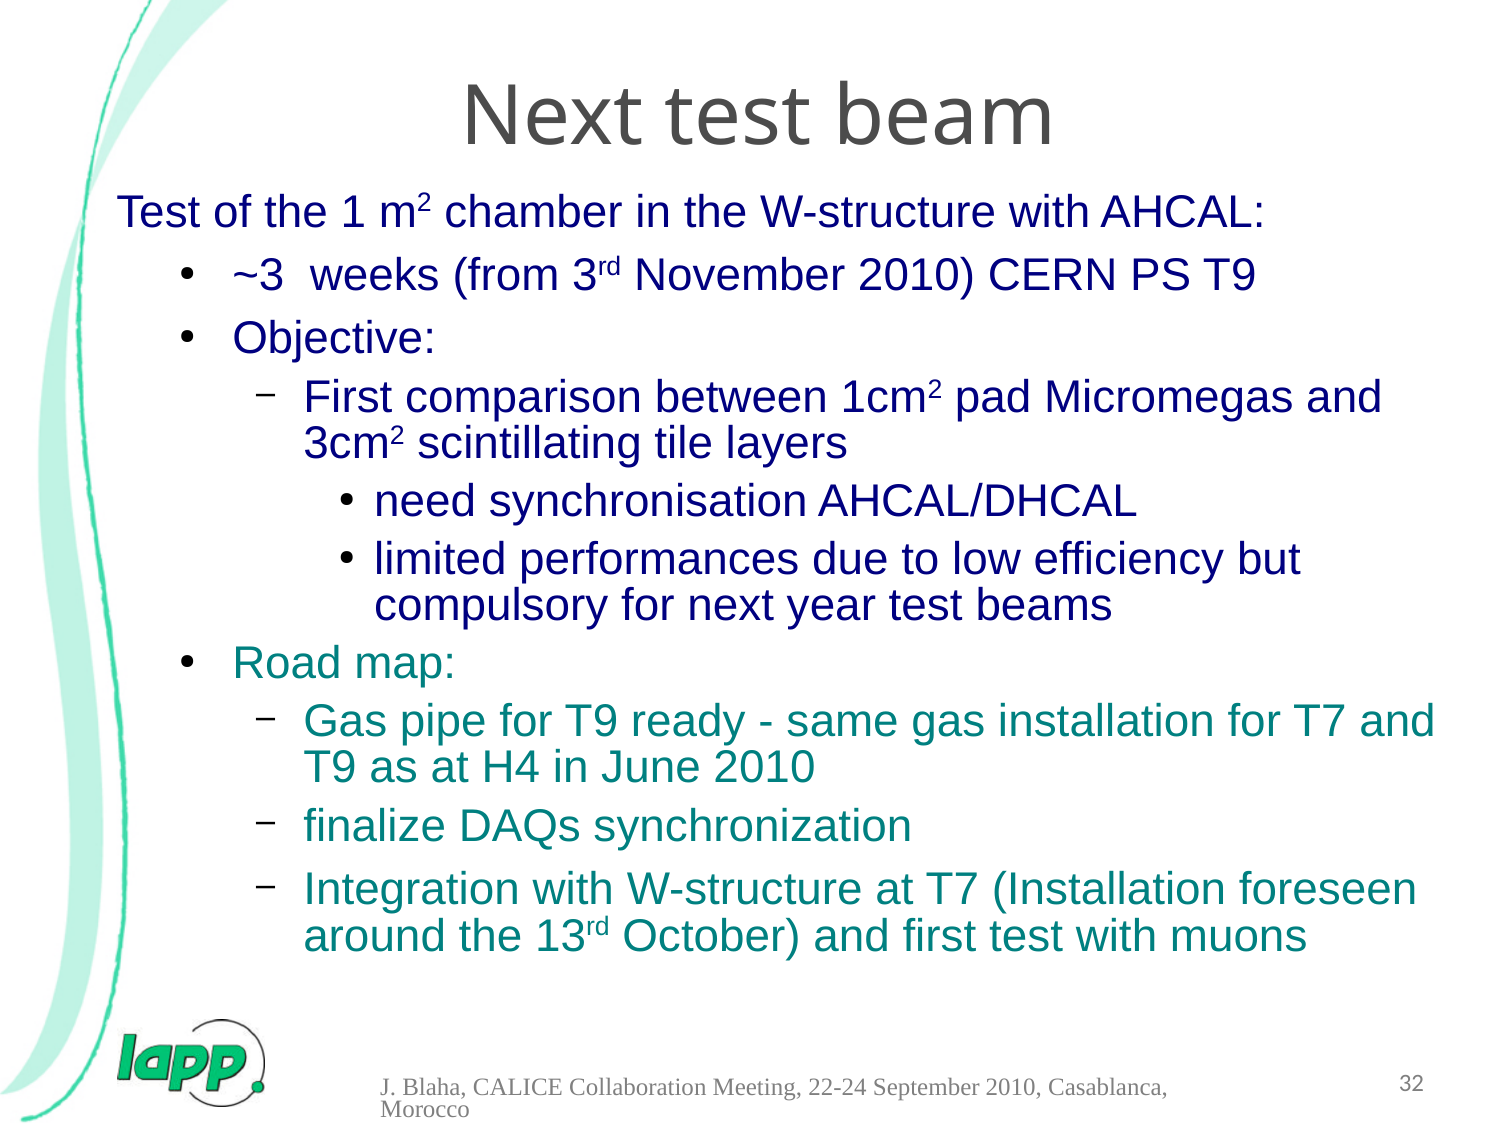

Next test beam
#
 Test of the 1 m2 chamber in the W-structure with AHCAL:
~3 weeks (from 3rd November 2010) CERN PS T9
Objective:
First comparison between 1cm2 pad Micromegas and 3cm2 scintillating tile layers
need synchronisation AHCAL/DHCAL
limited performances due to low efficiency but compulsory for next year test beams
Road map:
Gas pipe for T9 ready - same gas installation for T7 and T9 as at H4 in June 2010
finalize DAQs synchronization
Integration with W-structure at T7 (Installation foreseen around the 13rd October) and first test with muons
32
J. Blaha, CALICE Collaboration Meeting, 22-24 September 2010, Casablanca, Morocco